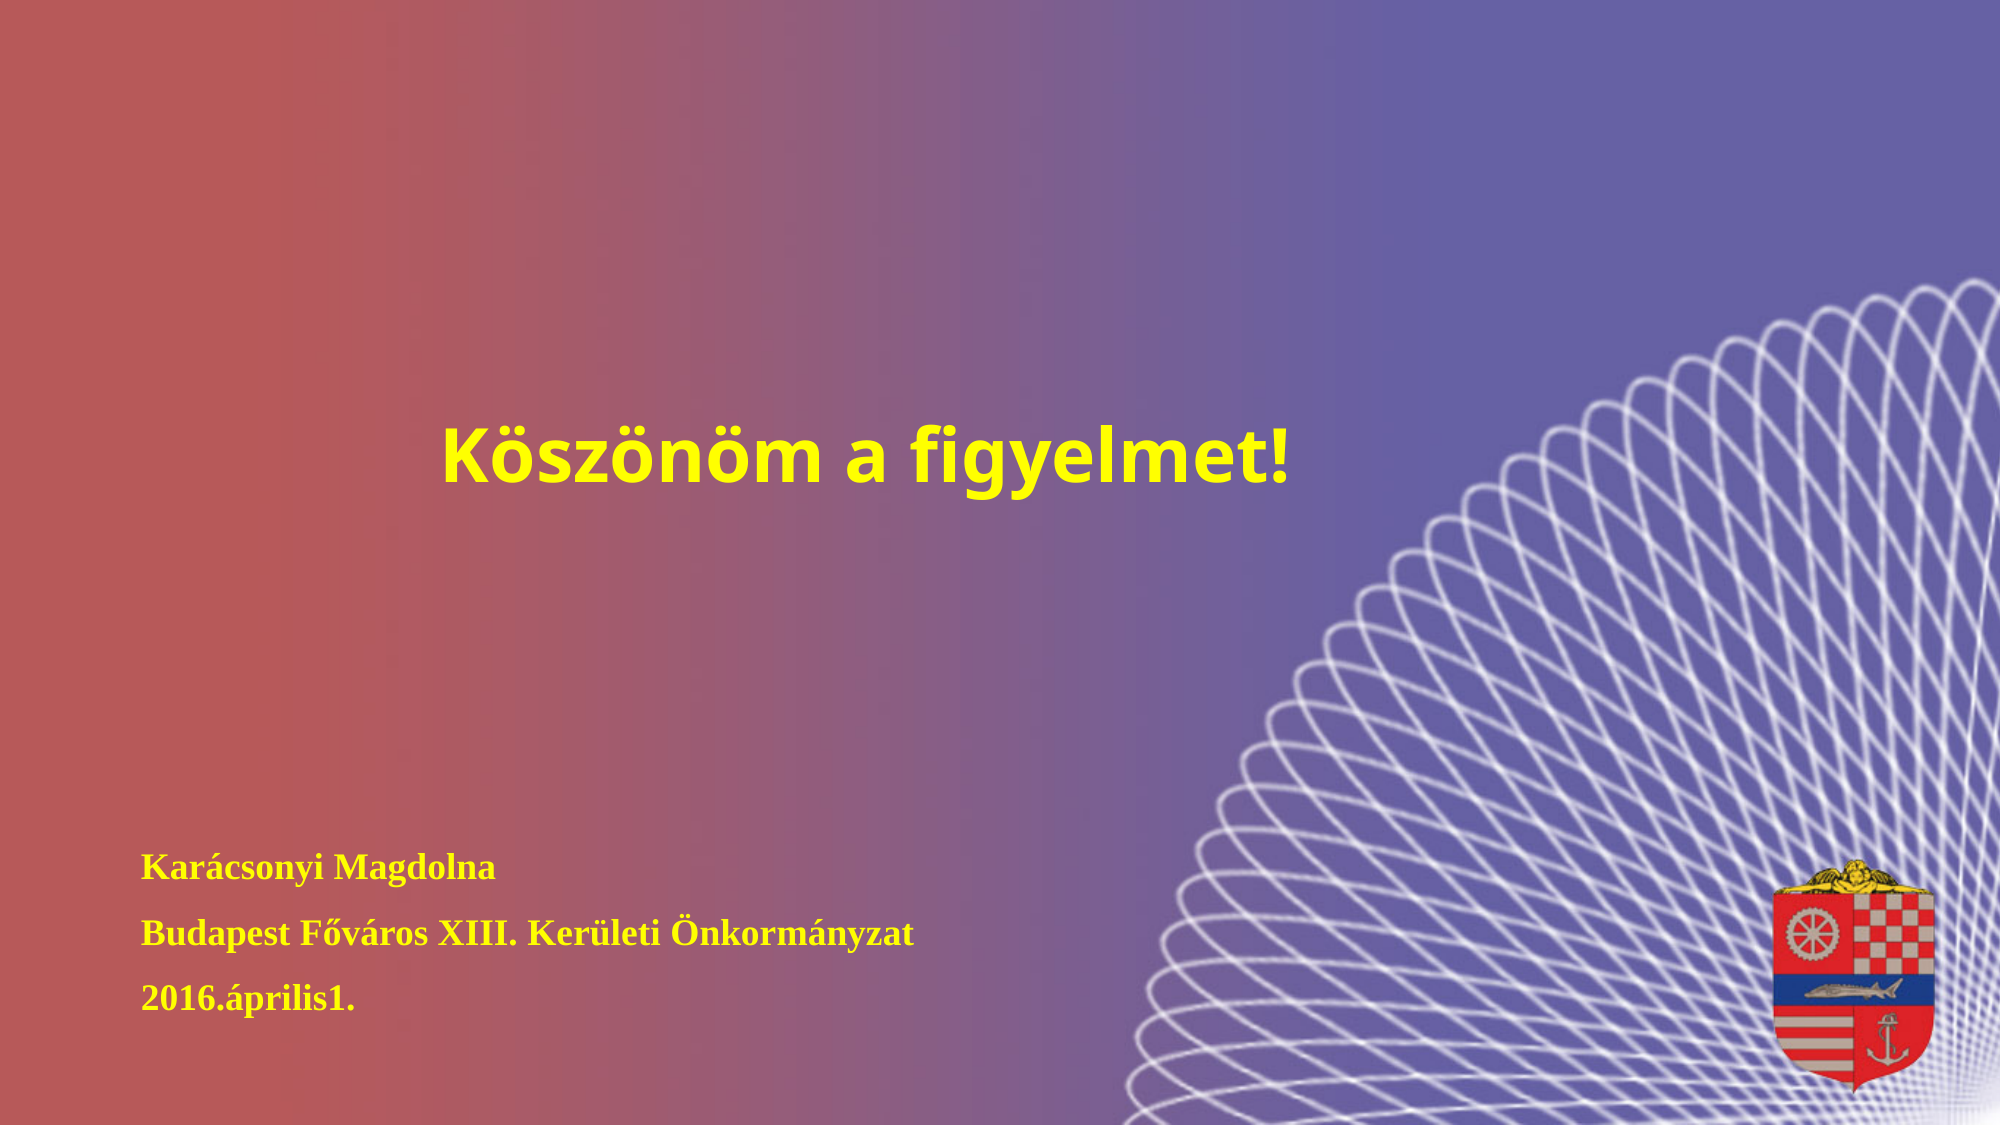

Köszönöm a figyelmet!
Karácsonyi Magdolna
Budapest Főváros XIII. Kerületi Önkormányzat
2016.április1.